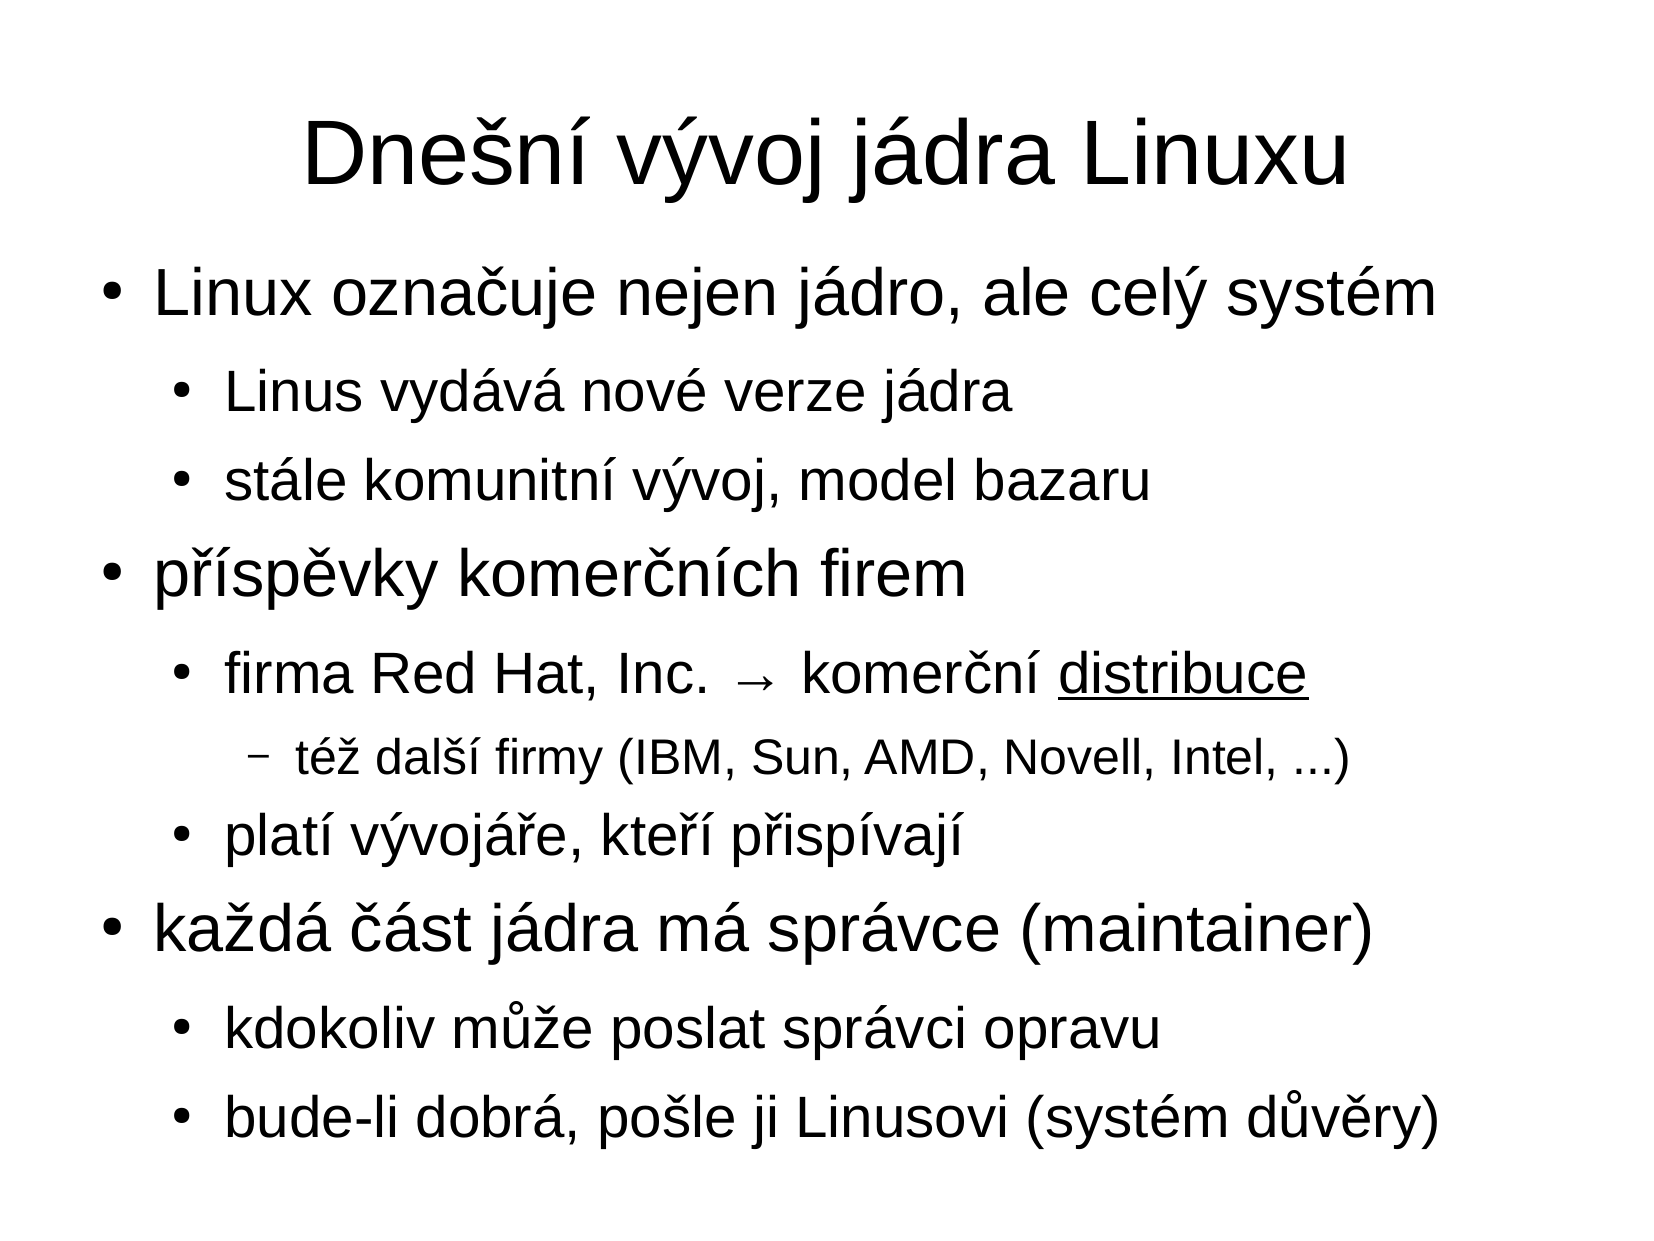

# Dnešní vývoj jádra Linuxu
Linux označuje nejen jádro, ale celý systém
Linus vydává nové verze jádra
stále komunitní vývoj, model bazaru
příspěvky komerčních firem
firma Red Hat, Inc. → komerční distribuce
též další firmy (IBM, Sun, AMD, Novell, Intel, ...)
platí vývojáře, kteří přispívají
každá část jádra má správce (maintainer)
kdokoliv může poslat správci opravu
bude-li dobrá, pošle ji Linusovi (systém důvěry)